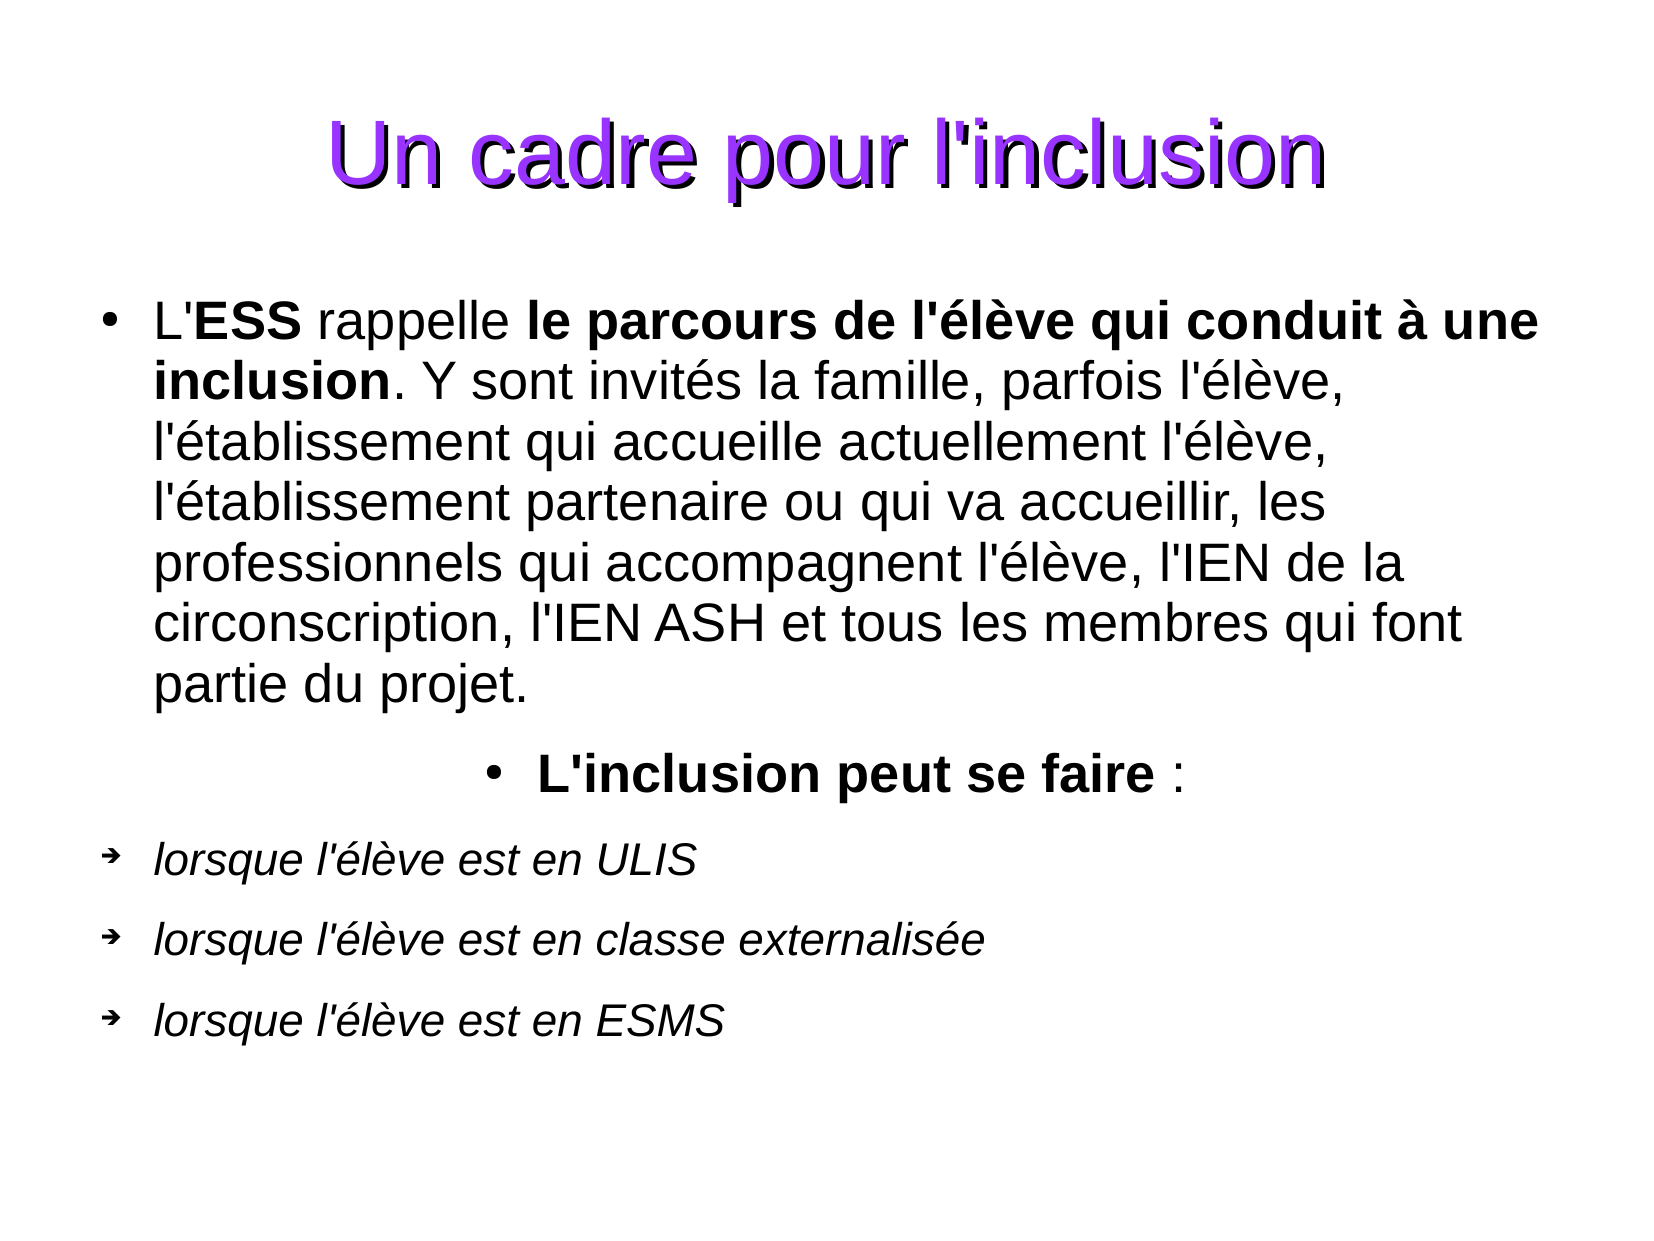

# Un cadre pour l'inclusion
L'ESS rappelle le parcours de l'élève qui conduit à une inclusion. Y sont invités la famille, parfois l'élève, l'établissement qui accueille actuellement l'élève, l'établissement partenaire ou qui va accueillir, les professionnels qui accompagnent l'élève, l'IEN de la circonscription, l'IEN ASH et tous les membres qui font partie du projet.
L'inclusion peut se faire :
lorsque l'élève est en ULIS
lorsque l'élève est en classe externalisée
lorsque l'élève est en ESMS